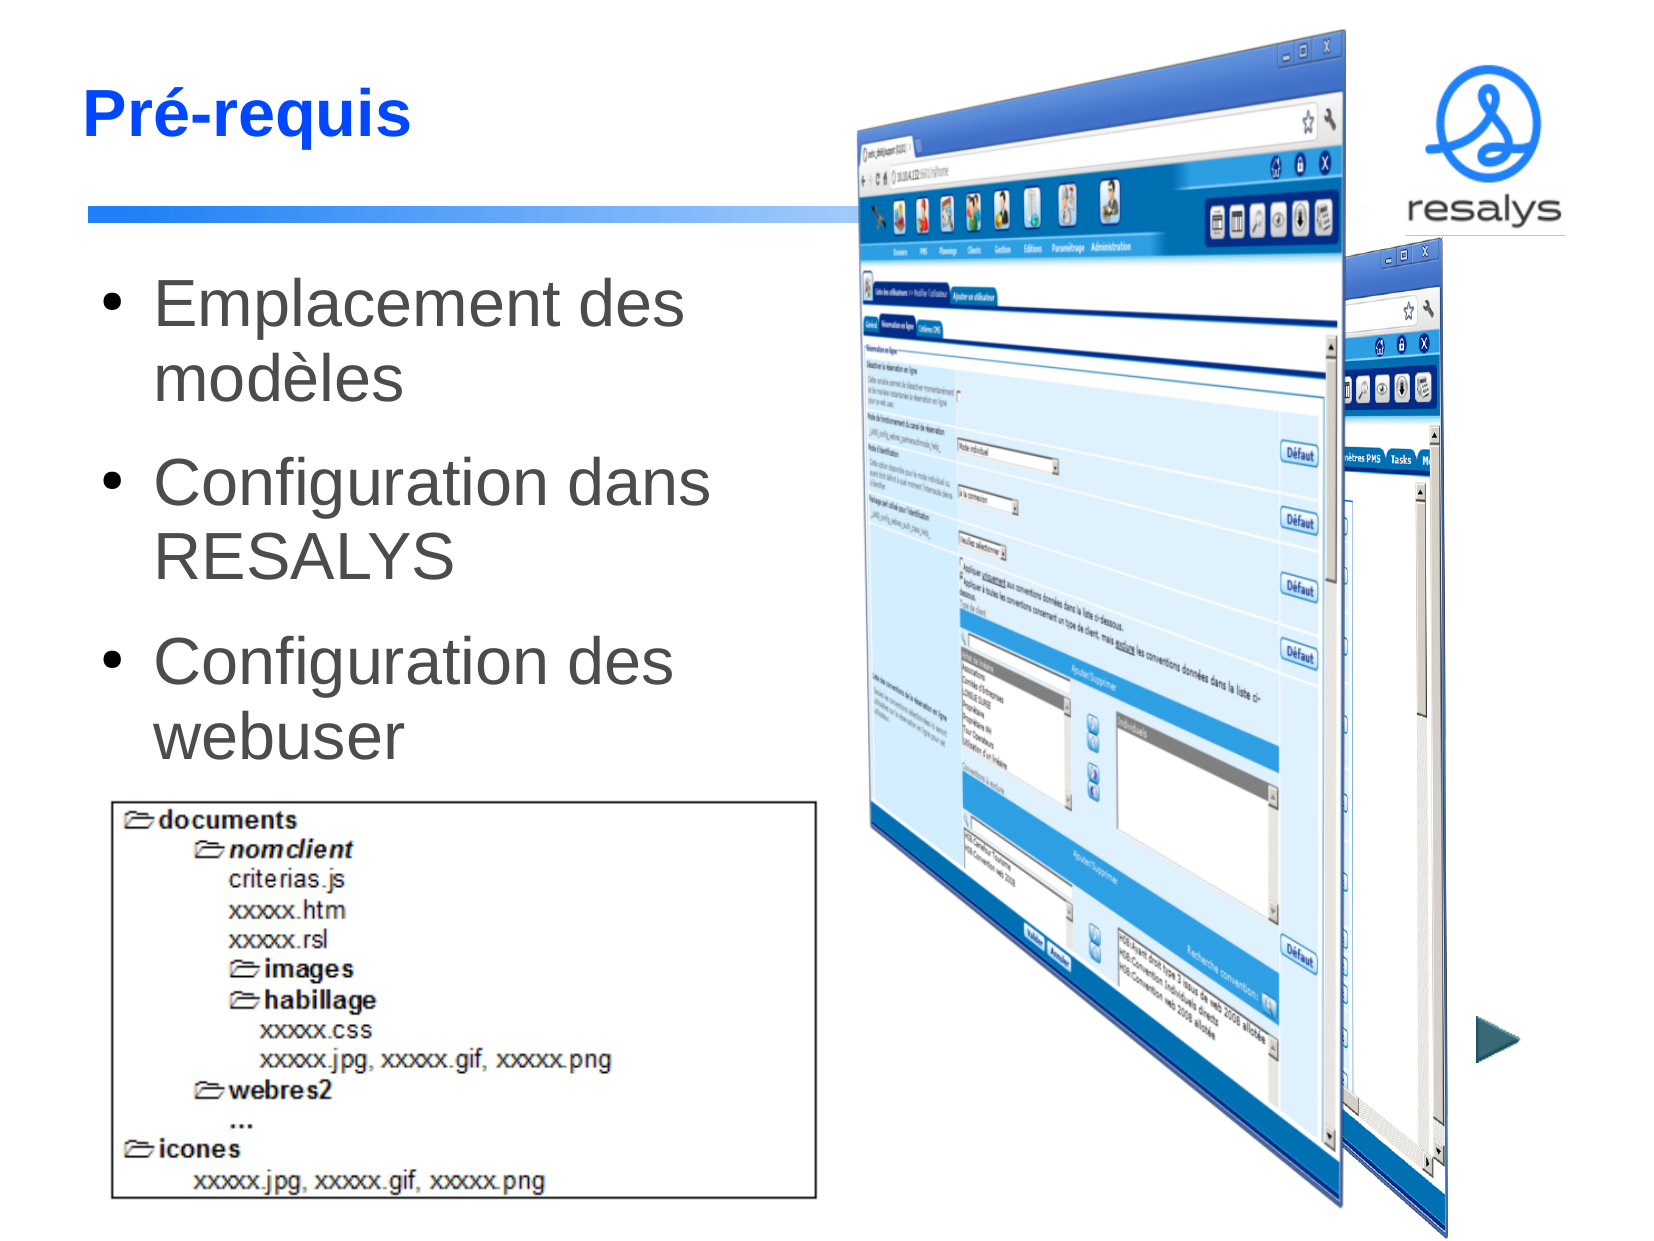

# Pré-requis
Emplacement des modèles
Configuration dans RESALYS
Configuration des webuser